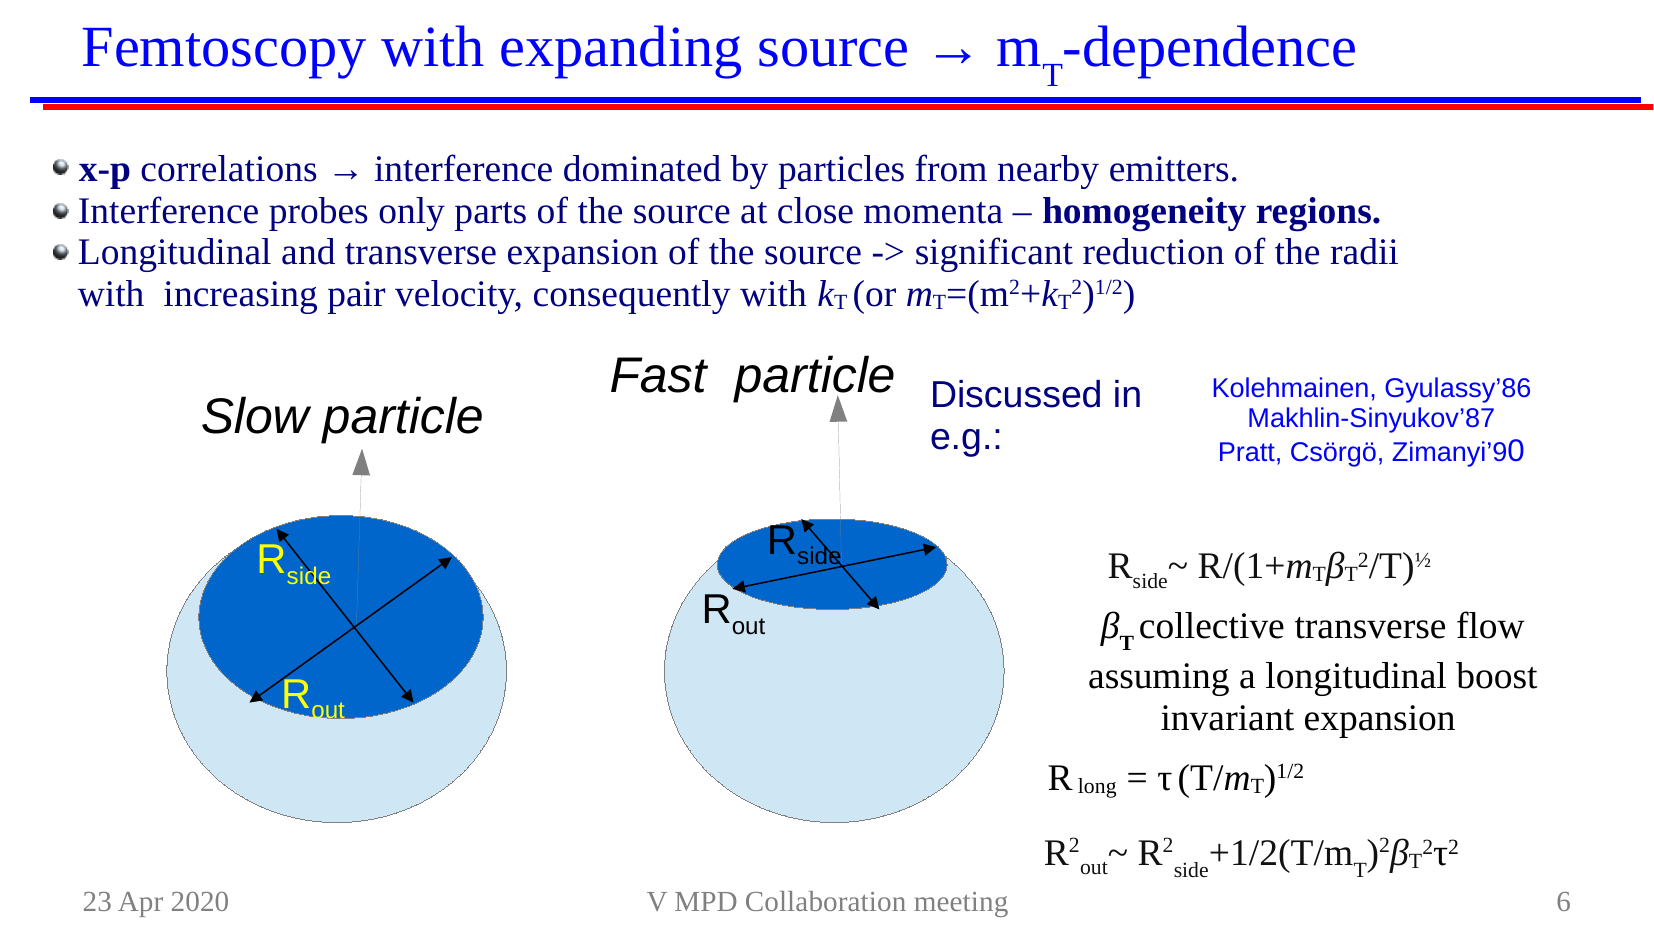

# Femtoscopy with expanding source → mT-dependence
 x-p correlations → interference dominated by particles from nearby emitters.
 Interference probes only parts of the source at close momenta – homogeneity regions.
 Longitudinal and transverse expansion of the source -> significant reduction of the radii
 with increasing pair velocity, consequently with kT (or mT=(m2+kT2)1/2)
Fast particle
Discussed in e.g.:
Kolehmainen, Gyulassy’86
Makhlin-Sinyukov’87
Pratt, Csörgö, Zimanyi’90
Slow particle
Rside
Rside
Rside~ R/(1+mTβT2/T)½
Rout
βT collective transverse flow
assuming a longitudinal boost invariant expansion
Rout
R long = τ (T/mT)1/2
R2out~ R2side+1/2(T/mT)2βT2τ2
23 Apr 2020
V MPD Collaboration meeting
6